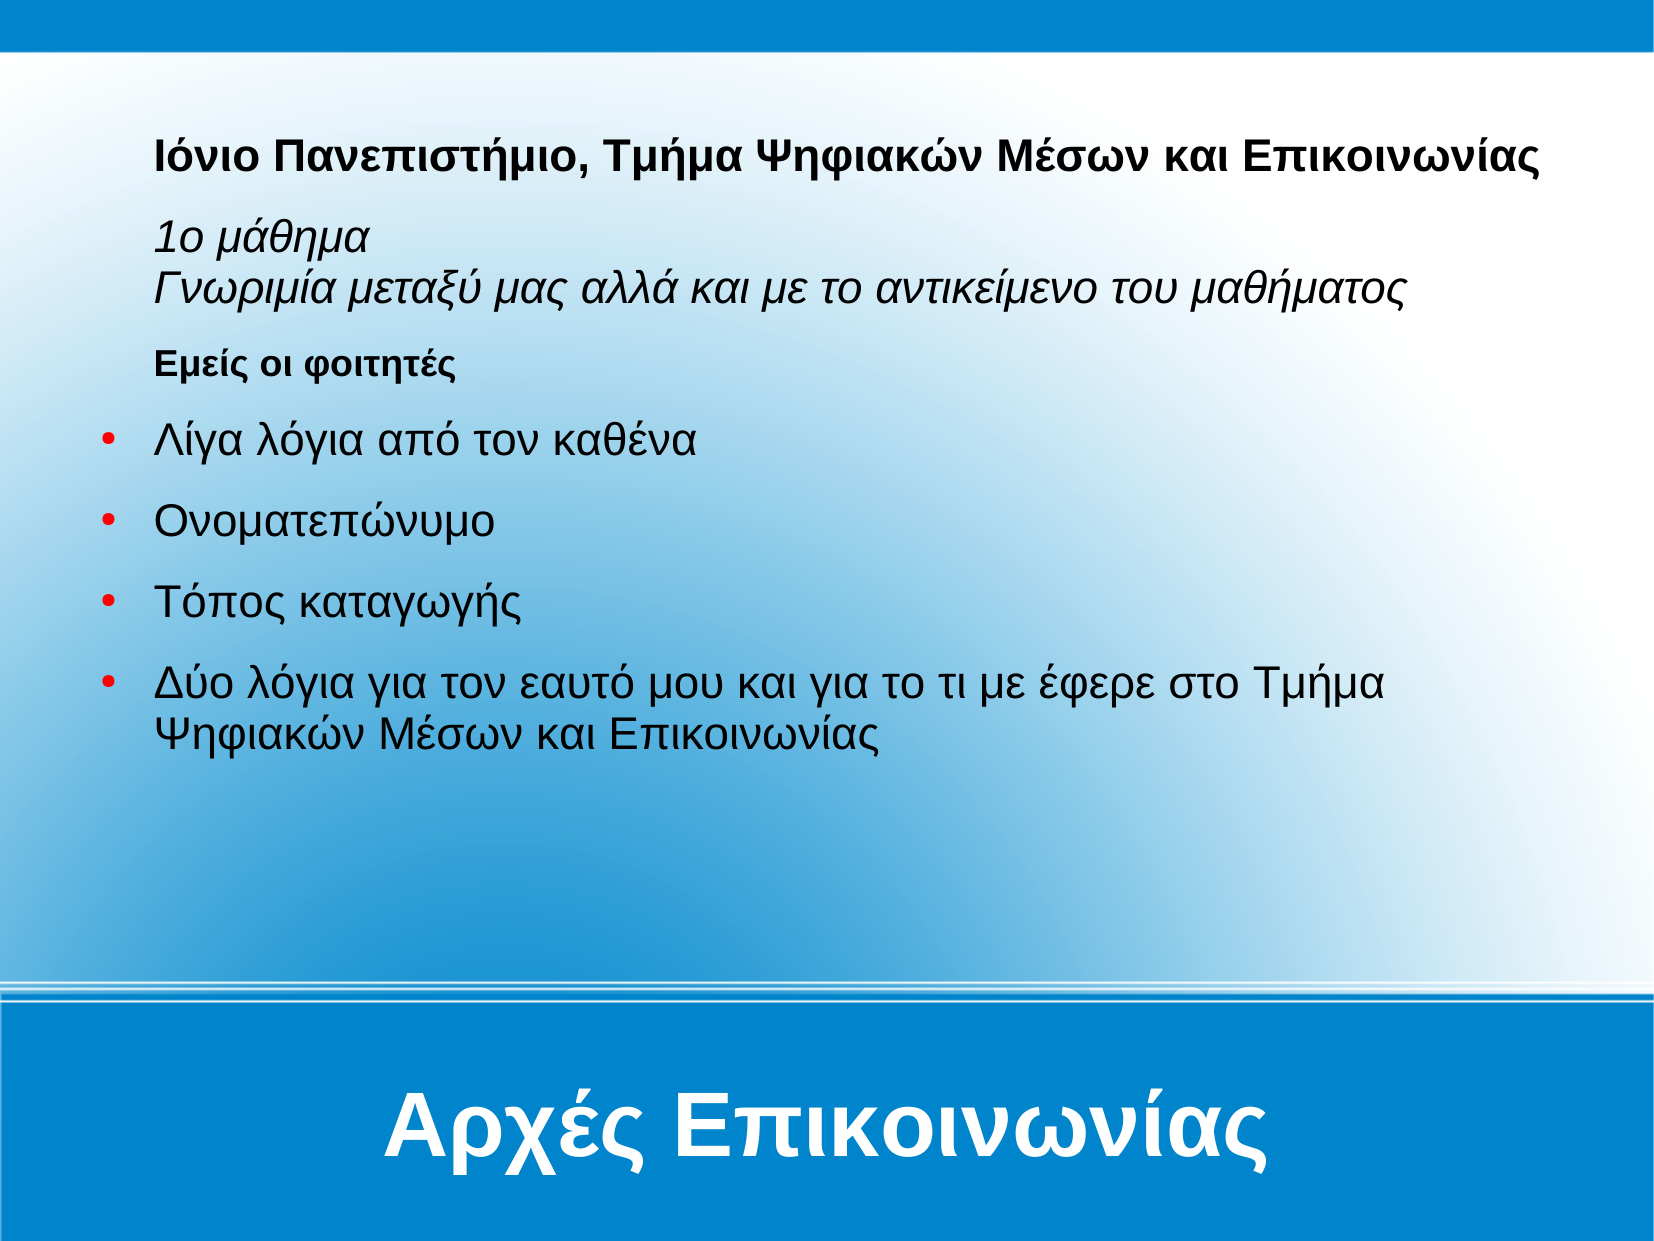

Ιόνιο Πανεπιστήμιο, Τμήμα Ψηφιακών Μέσων και Επικοινωνίας
1ο μάθημα
Γνωριμία μεταξύ μας αλλά και με το αντικείμενο του μαθήματος
Εμείς οι φοιτητές
Λίγα λόγια από τον καθένα
Ονοματεπώνυμο
Τόπος καταγωγής
Δύο λόγια για τον εαυτό μου και για το τι με έφερε στο Τμήμα Ψηφιακών Μέσων και Επικοινωνίας
# Αρχές Επικοινωνίας